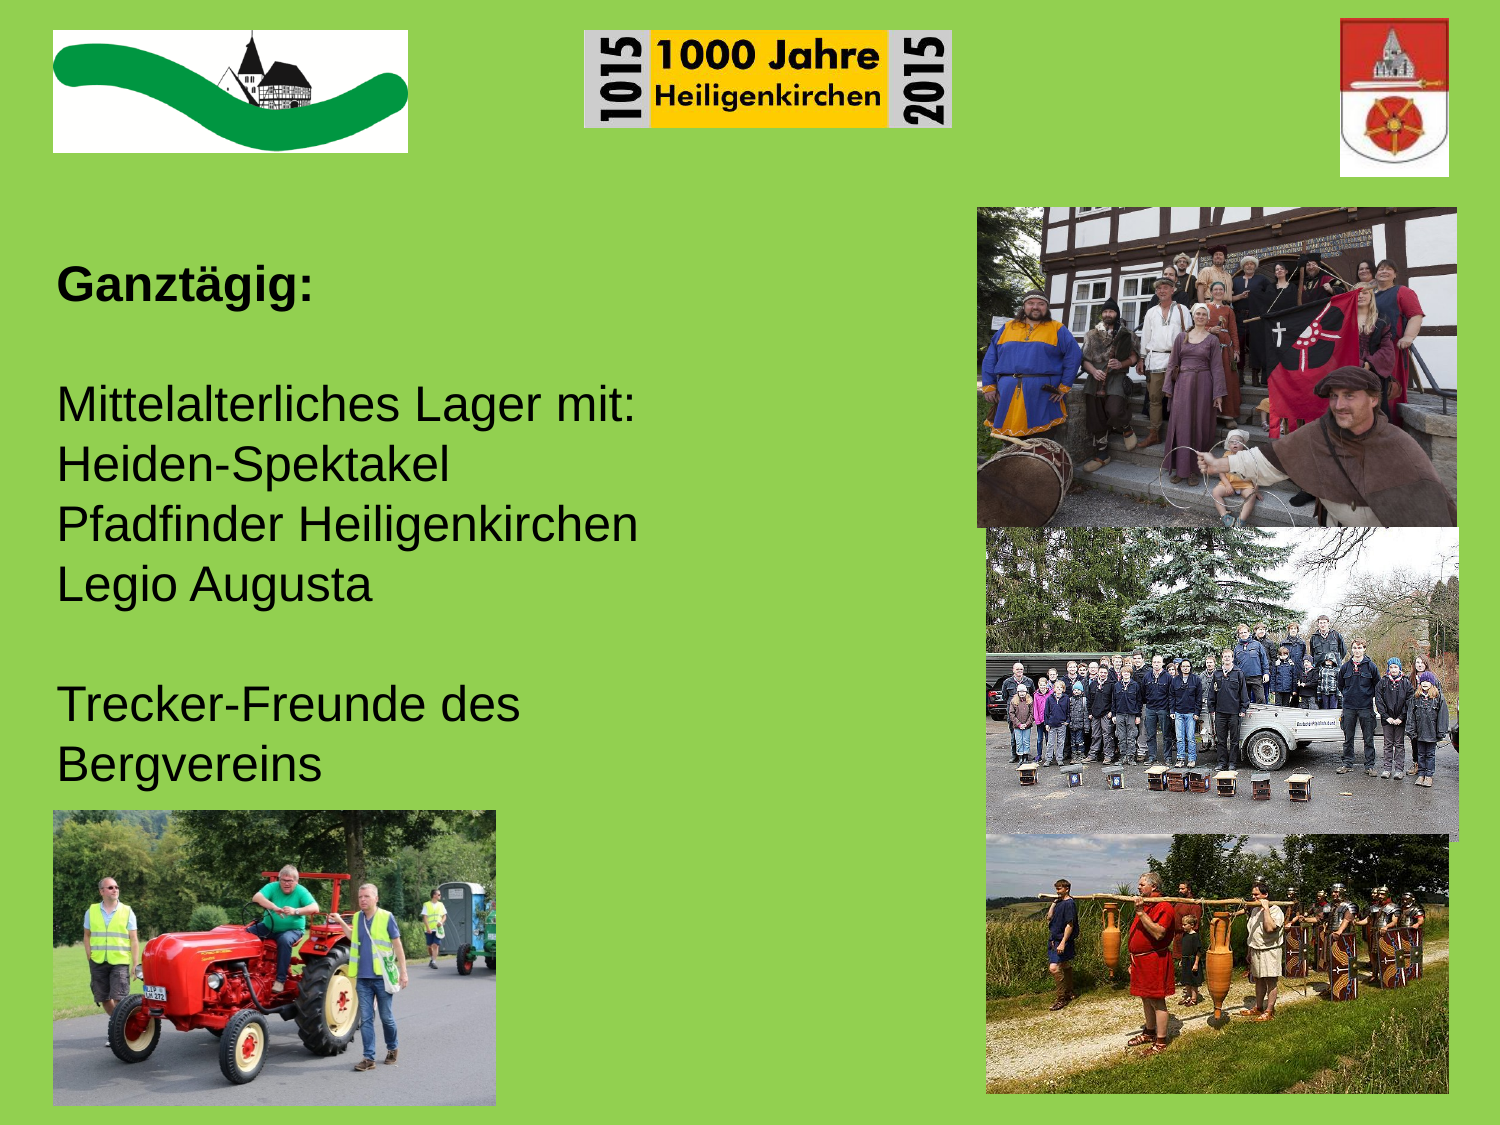

Ganztägig:
Mittelalterliches Lager mit:
Heiden-Spektakel
Pfadfinder Heiligenkirchen
Legio Augusta
Trecker-Freunde des Bergvereins